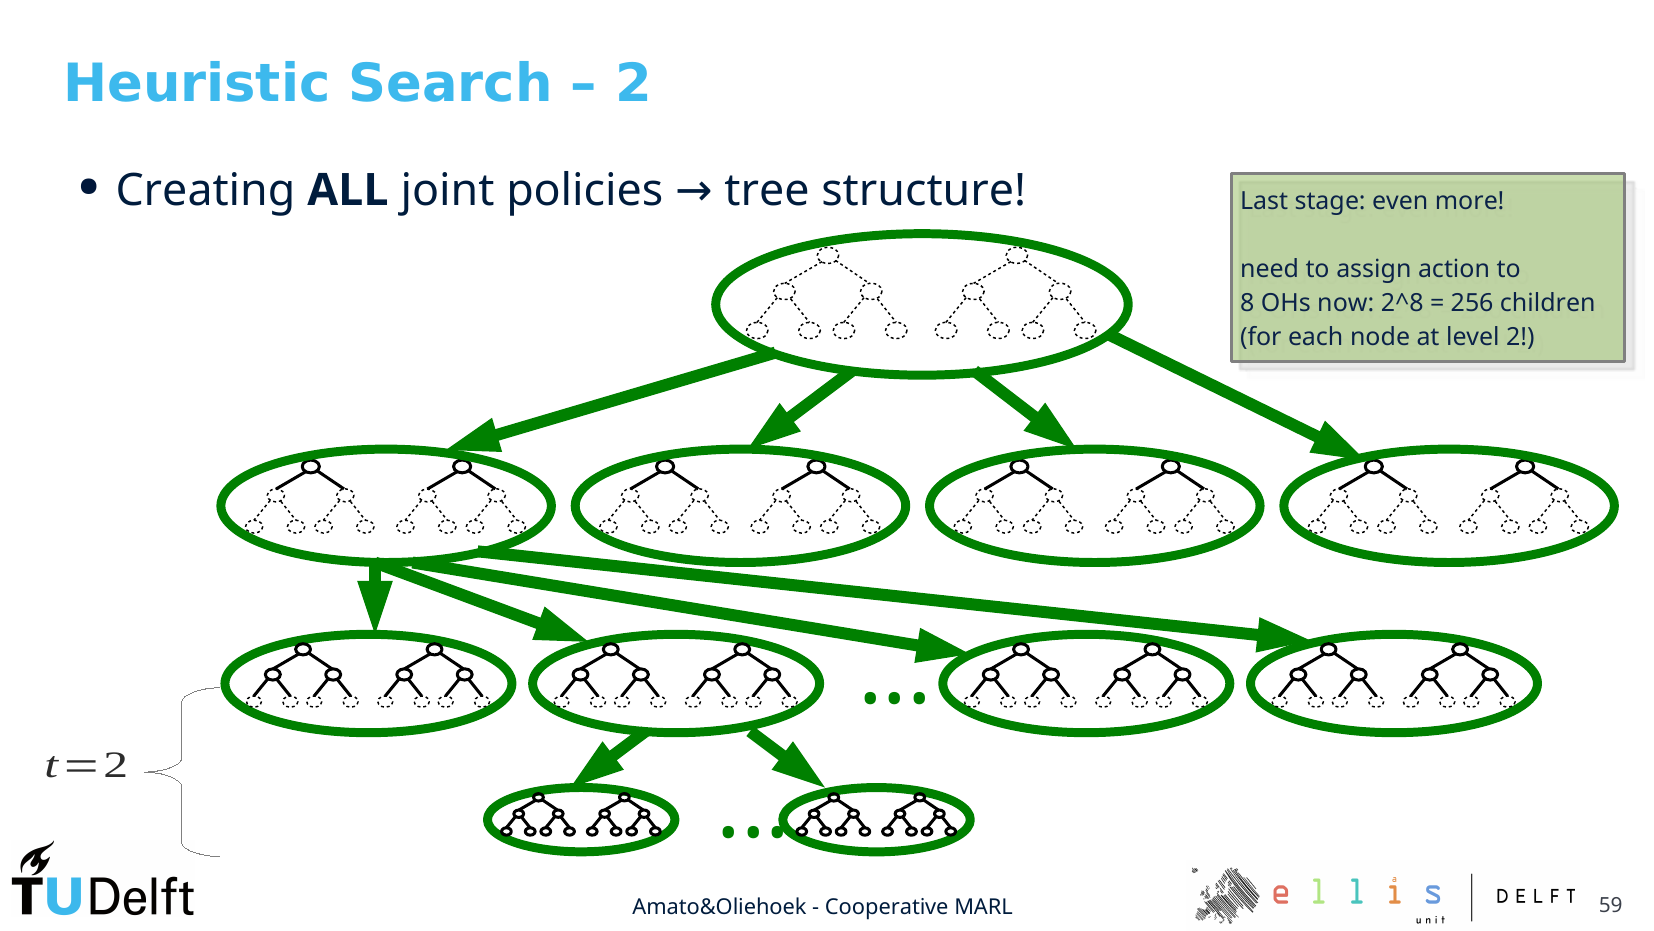

# Heuristic Search – 2
Creating ALL joint policies → tree structure!
Last stage: even more!
need to assign action to
8 OHs now: 2^8 = 256 children
(for each node at level 2!)
...
...
Amato&Oliehoek - Cooperative MARL